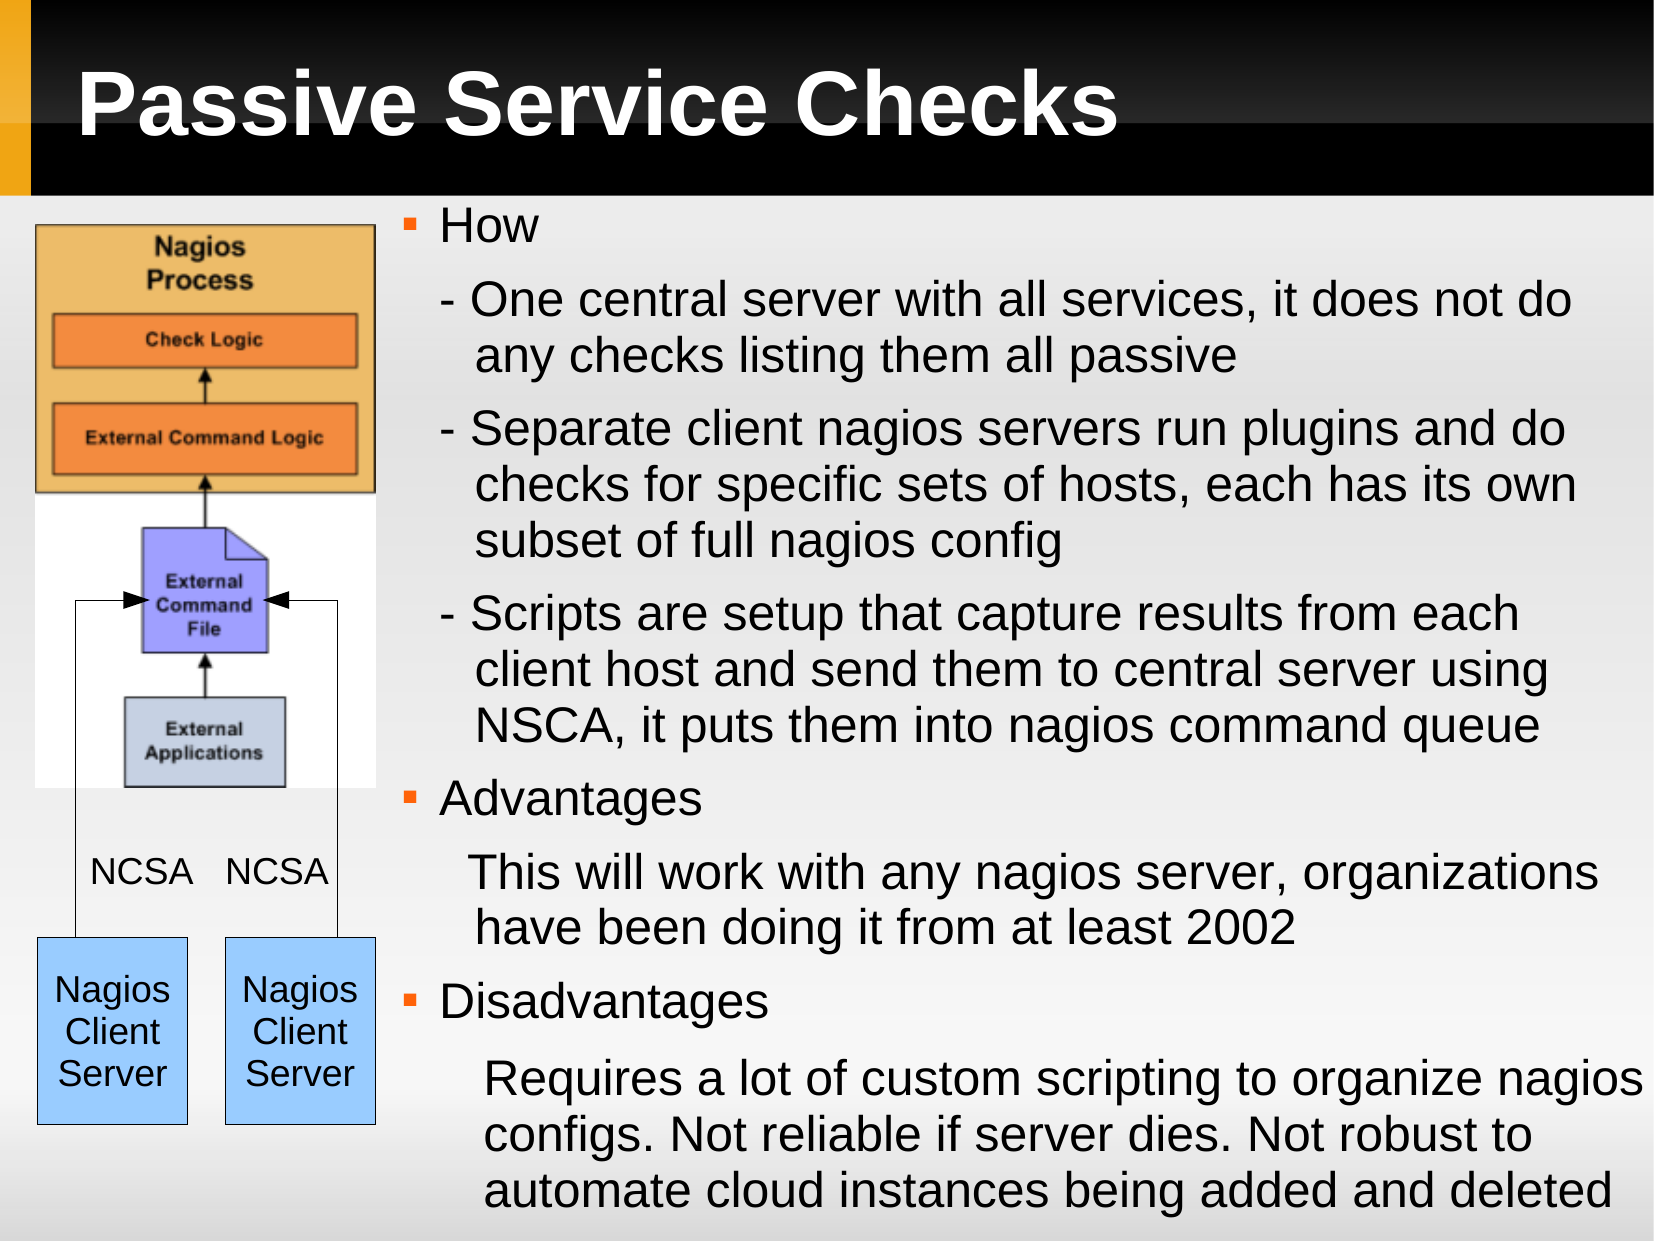

# Passive Service Checks
How
- One central server with all services, it does not do any checks listing them all passive
- Separate client nagios servers run plugins and do checks for specific sets of hosts, each has its own subset of full nagios config
- Scripts are setup that capture results from each client host and send them to central server using NSCA, it puts them into nagios command queue
Advantages
 This will work with any nagios server, organizations have been doing it from at least 2002
Disadvantages
NCSA NCSA
Nagios
Client
Server
Nagios
Client
Server
Requires a lot of custom scripting to organize nagios configs. Not reliable if server dies. Not robust to automate cloud instances being added and deleted